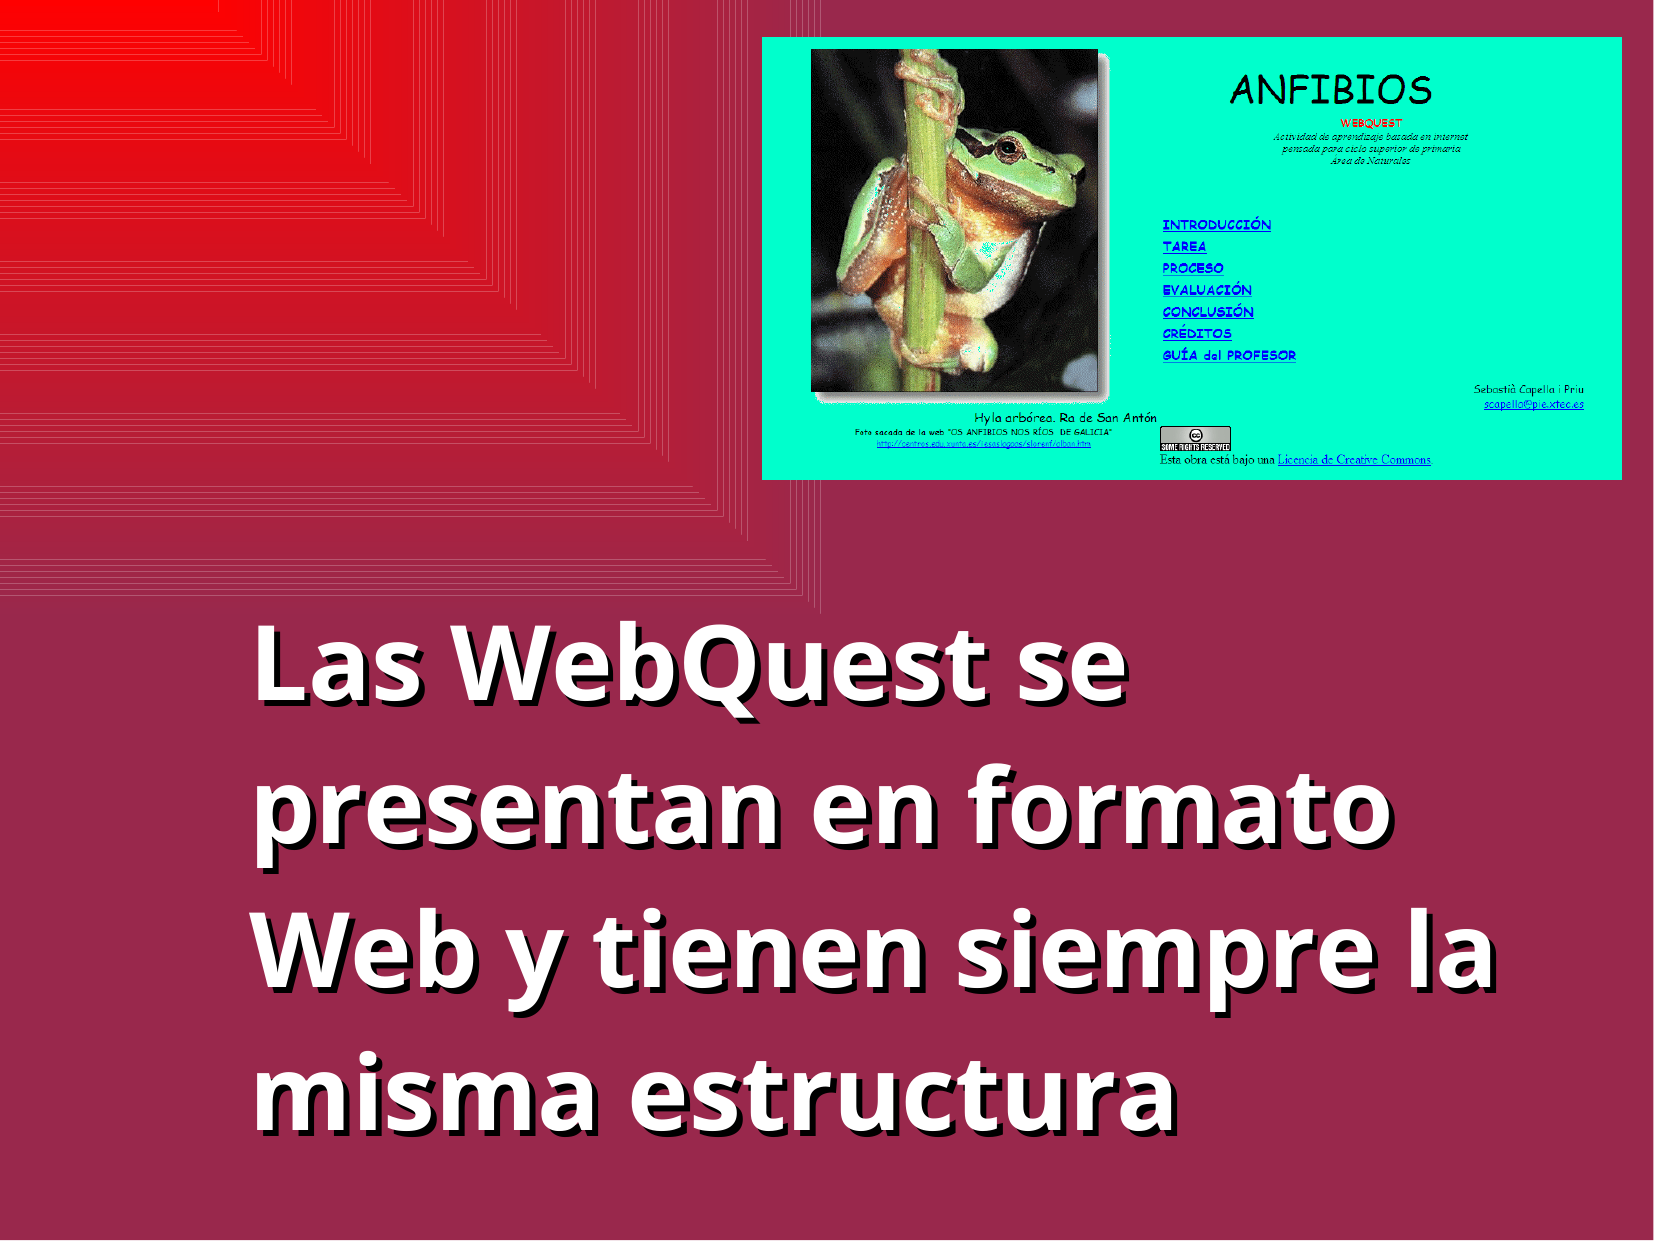

Las WebQuest se presentan en formato Web y tienen siempre la misma estructura